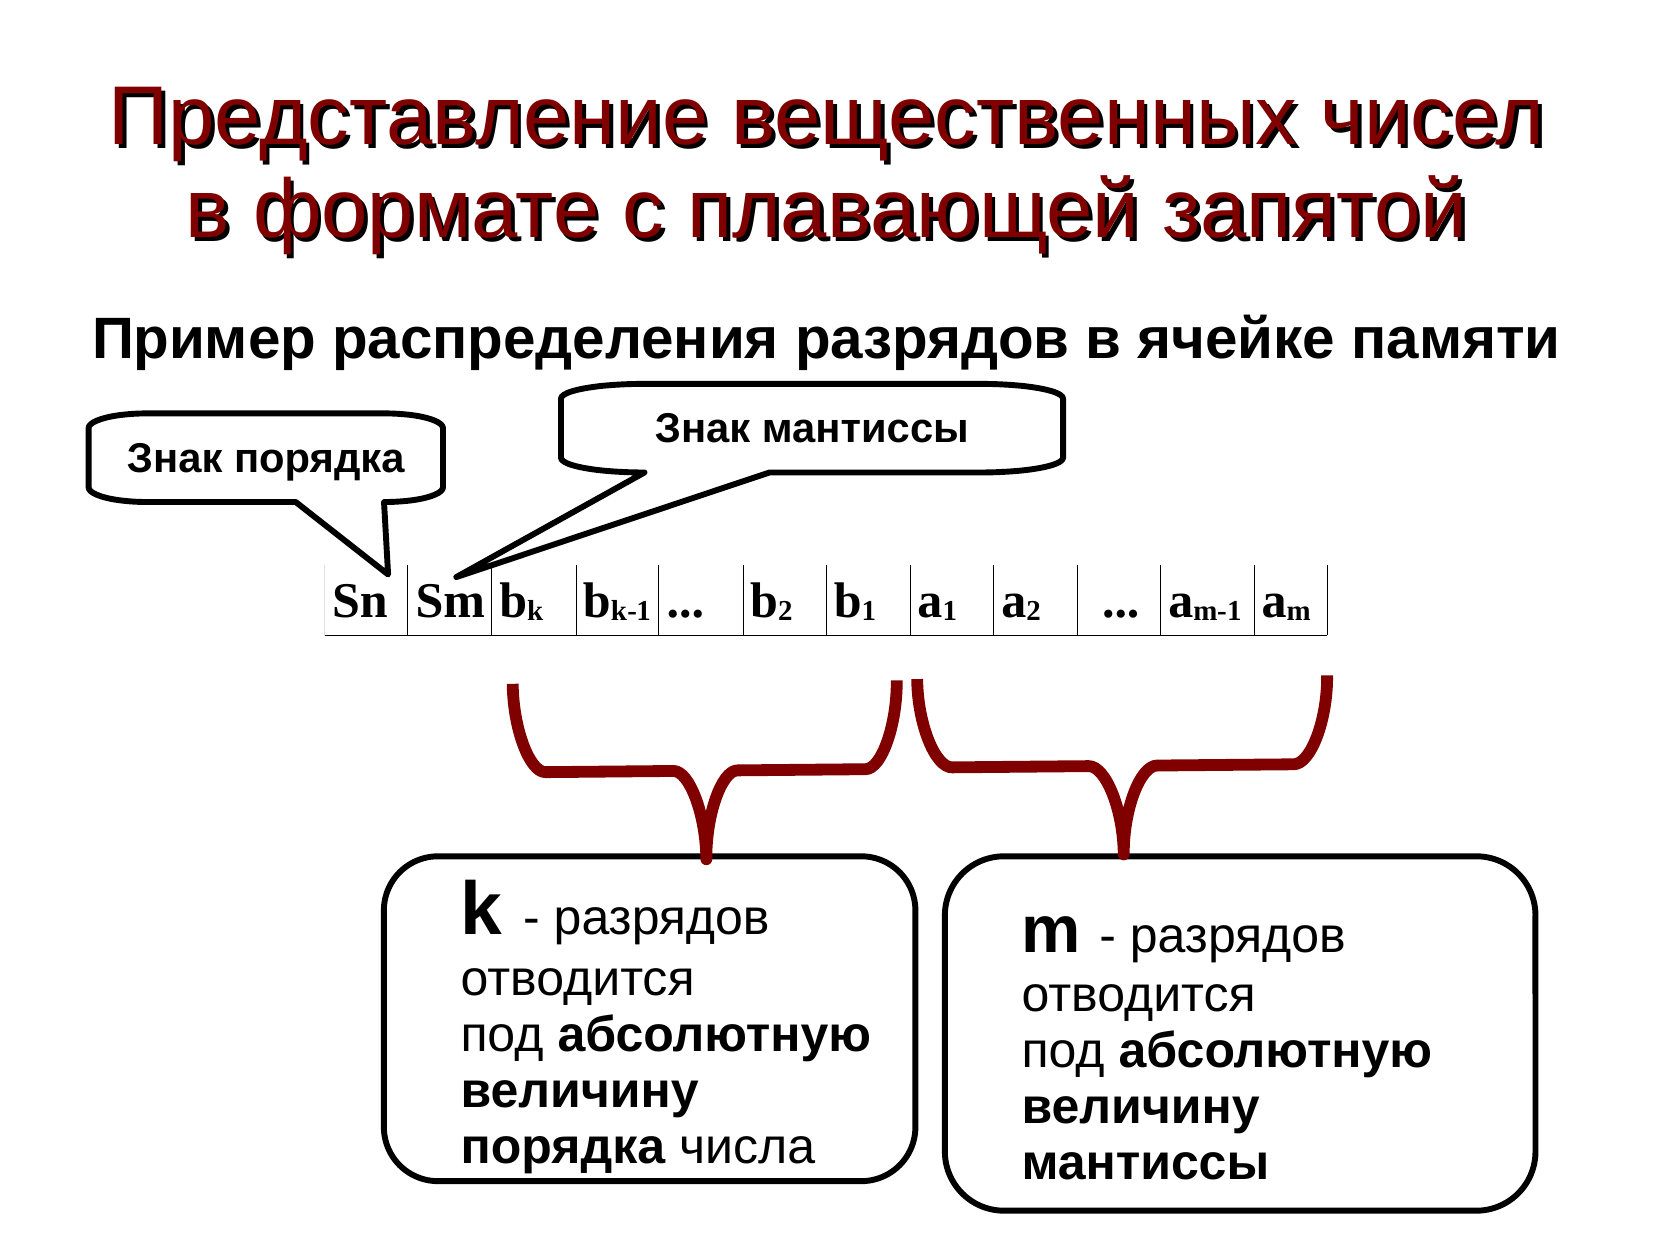

Представление вещественных чисел в формате с плавающей запятой
Пример распределения разрядов в ячейке памяти
Знак мантиссы
Знак порядка
k - разрядов отводится
под абсолютную
величину порядка числа
m - разрядов отводится
под абсолютную
величину мантиссы